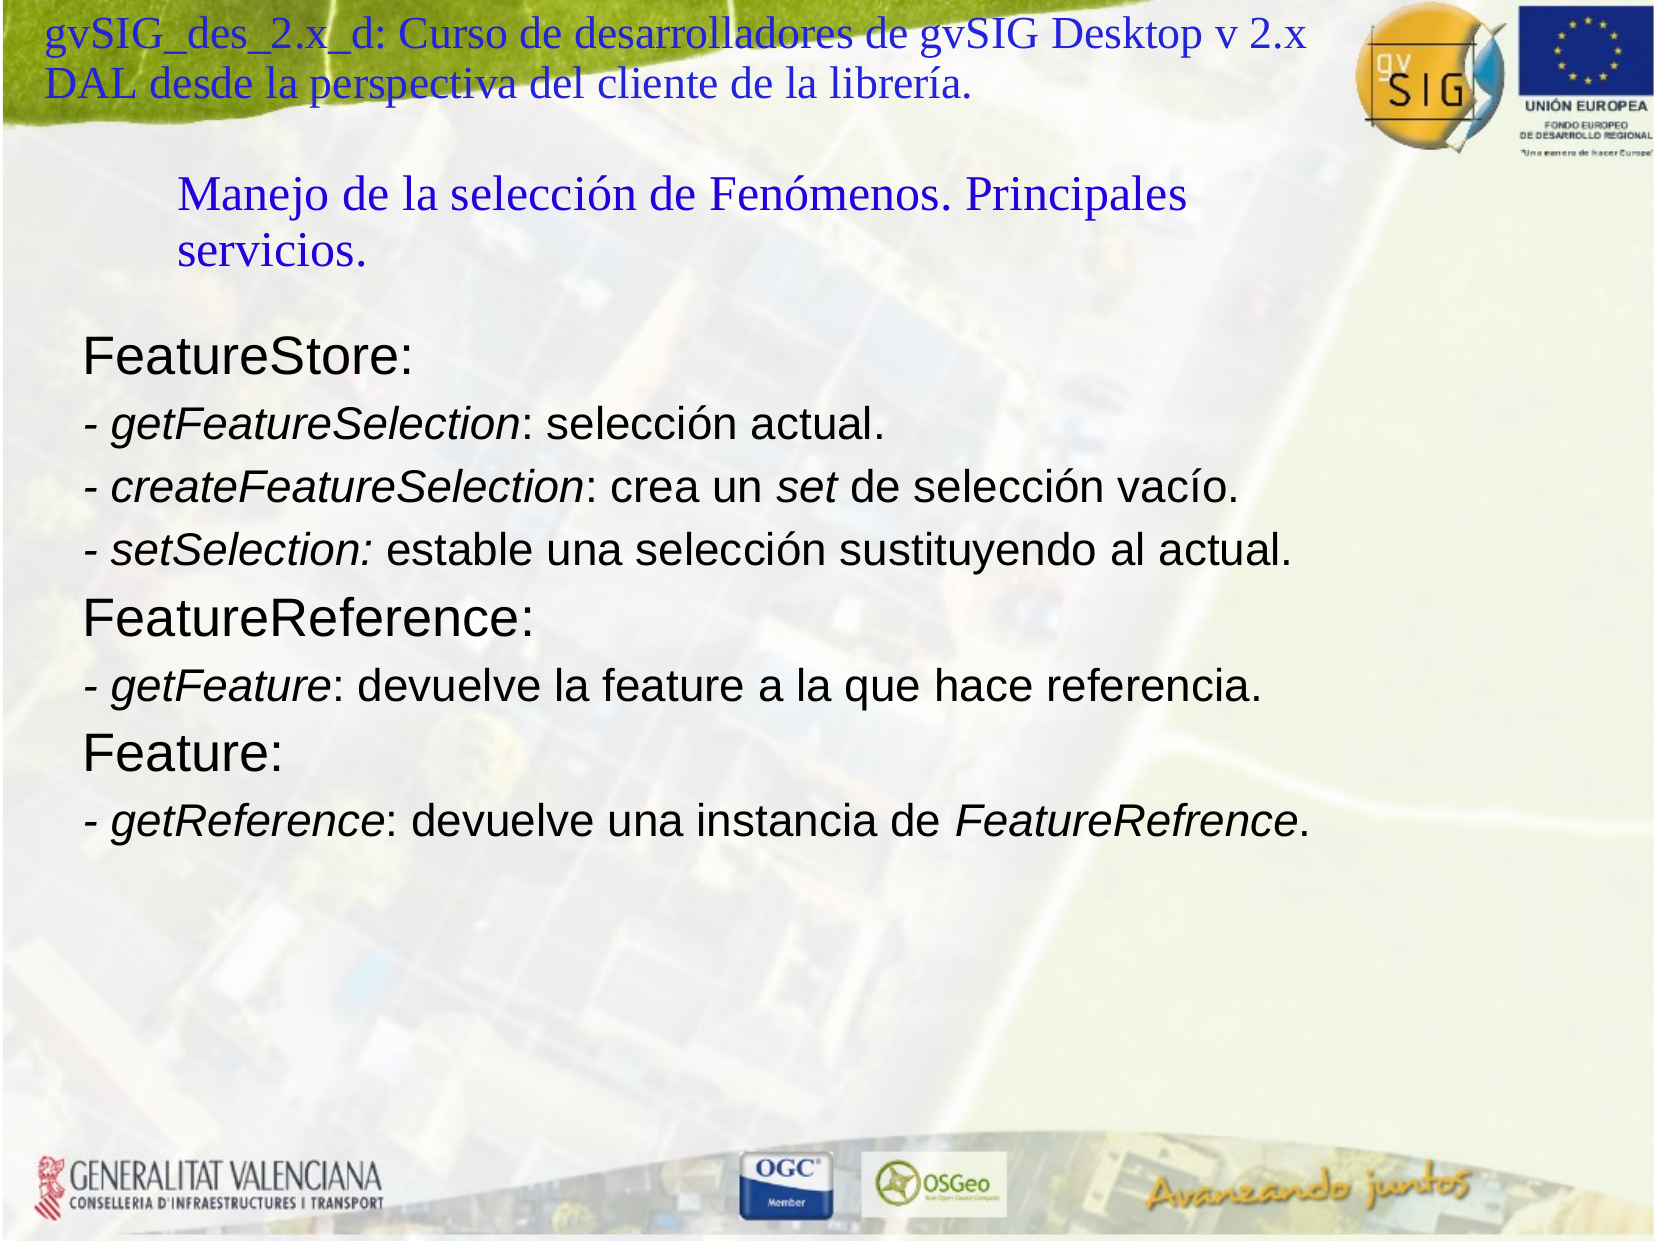

# Manejo de la selección de Fenómenos. Principales servicios.
FeatureStore:
- getFeatureSelection: selección actual.
- createFeatureSelection: crea un set de selección vacío.
- setSelection: estable una selección sustituyendo al actual.
FeatureReference:
- getFeature: devuelve la feature a la que hace referencia.
Feature:
- getReference: devuelve una instancia de FeatureRefrence.